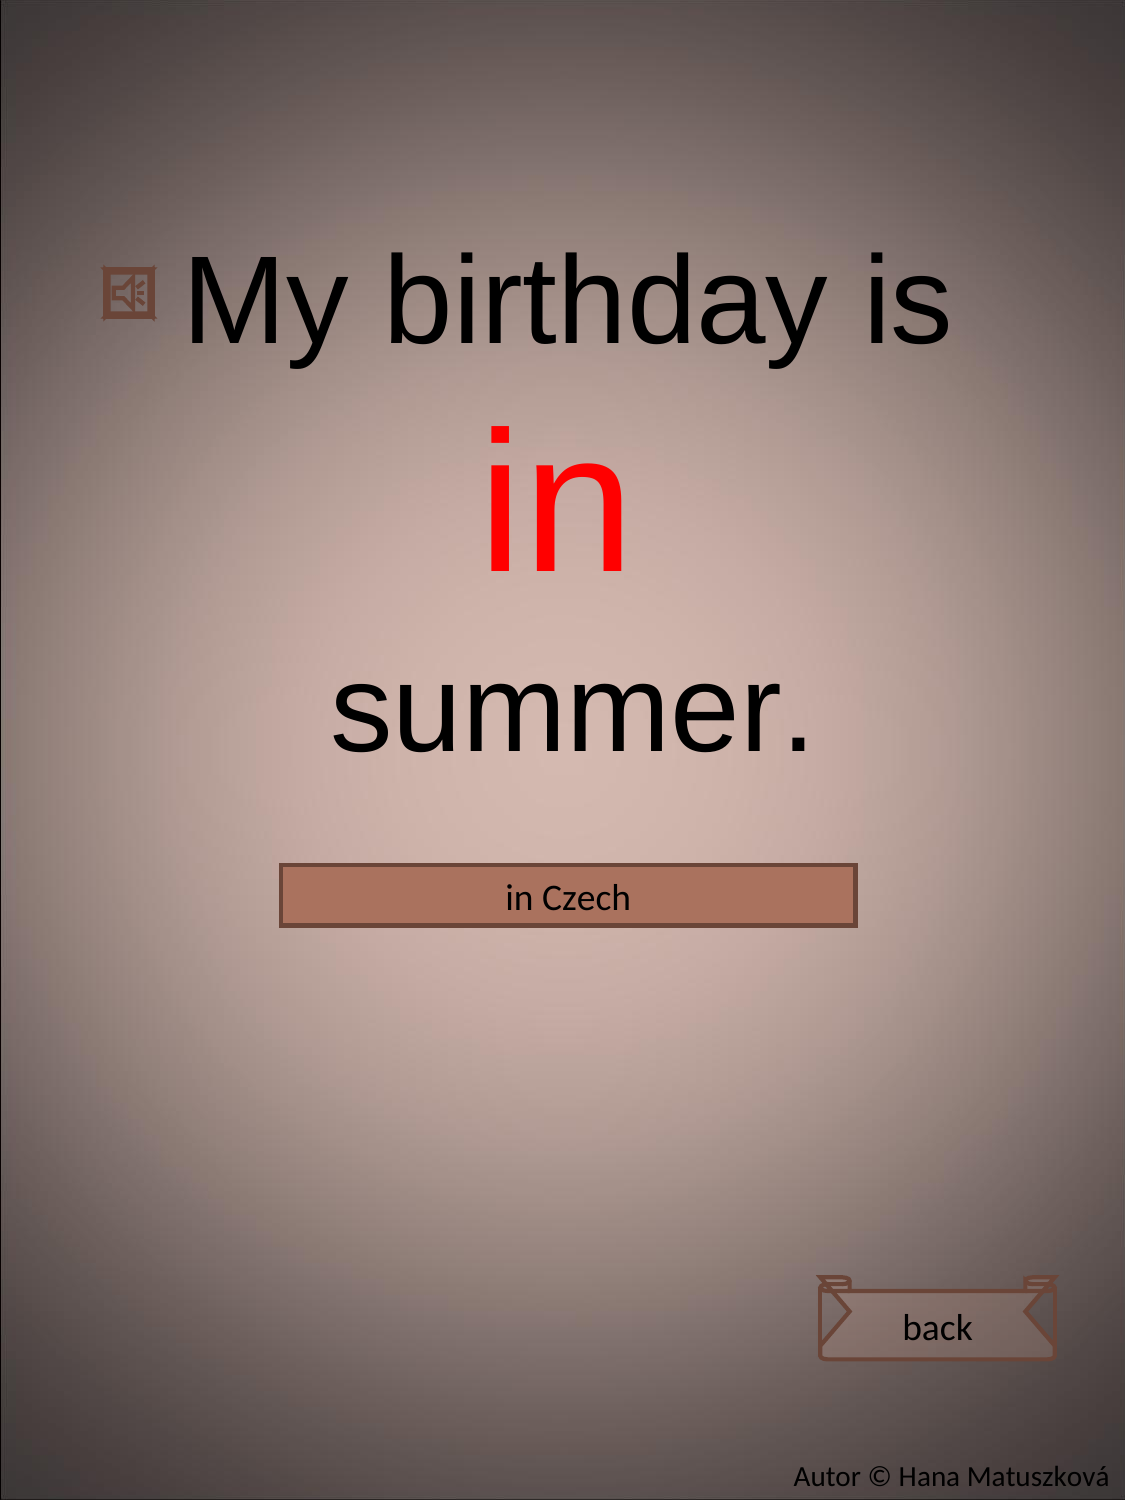

My birthday is
in
summer.
Mám narozeniny v létě.
in Czech
back
Autor © Hana Matuszková